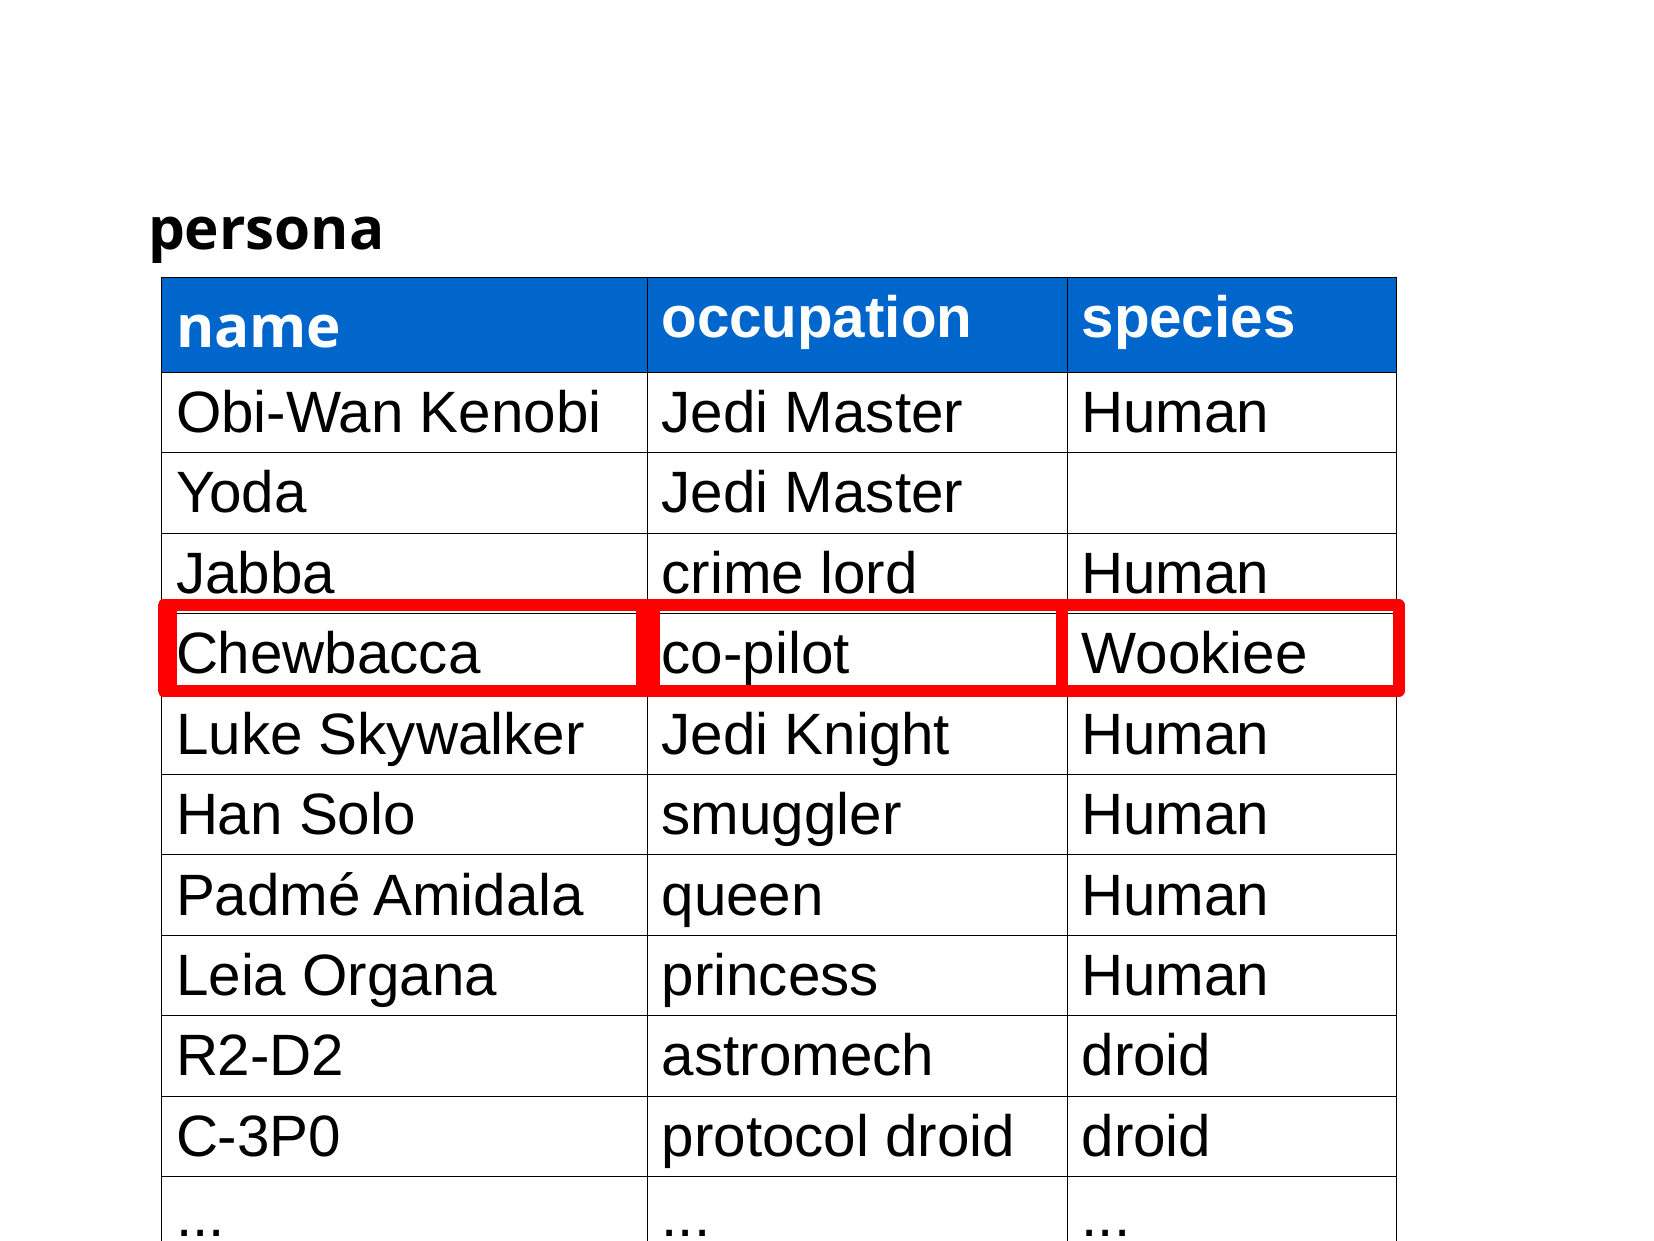

persona
| name | occupation | species |
| --- | --- | --- |
| Obi-Wan Kenobi | Jedi Master | Human |
| Yoda | Jedi Master | |
| Jabba | crime lord | Human |
| Chewbacca | co-pilot | Wookiee |
| Luke Skywalker | Jedi Knight | Human |
| Han Solo | smuggler | Human |
| Padmé Amidala | queen | Human |
| Leia Organa | princess | Human |
| R2-D2 | astromech | droid |
| C-3P0 | protocol droid | droid |
| ... | ... | ... |